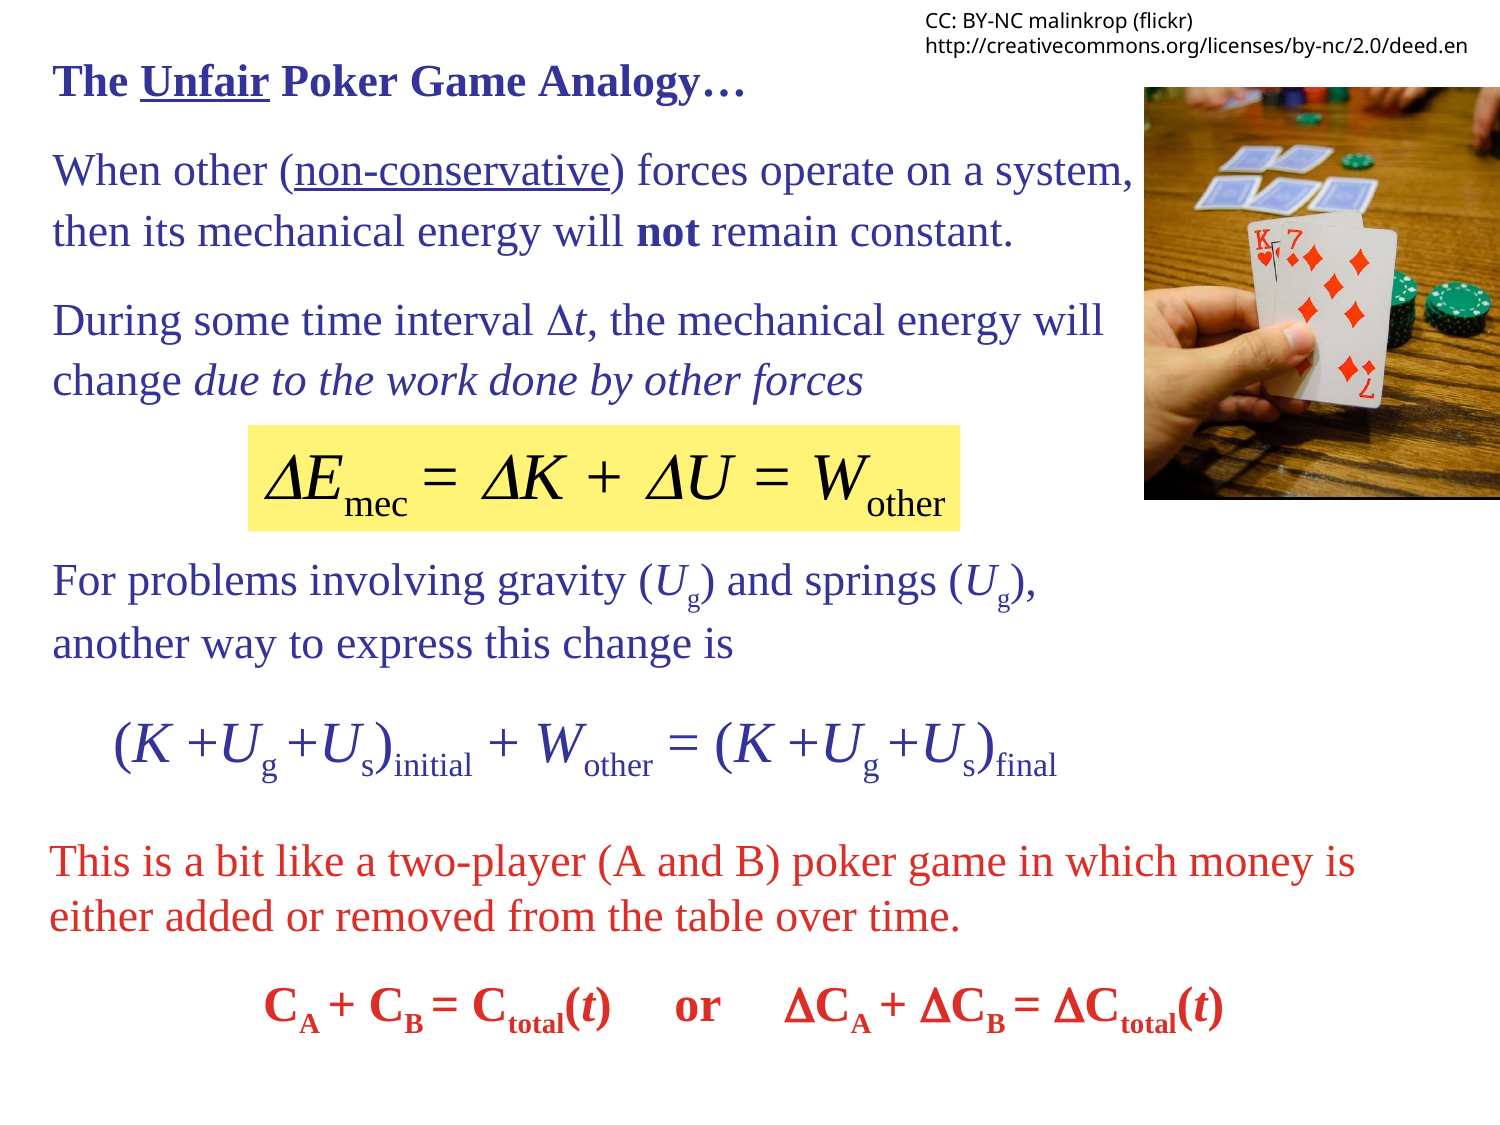

CC: BY-NC malinkrop (flickr)
http://creativecommons.org/licenses/by-nc/2.0/deed.en
The Unfair Poker Game Analogy…
When other (non-conservative) forces operate on a system, then its mechanical energy will not remain constant.
During some time interval Δt, the mechanical energy will change due to the work done by other forces
For problems involving gravity (Ug) and springs (Ug), another way to express this change is
(K +Ug +Us)initial + Wother = (K +Ug +Us)final
ΔEmec = ΔK + ΔU = Wother
This is a bit like a two-player (A and B) poker game in which money is either added or removed from the table over time.
CA + CB = Ctotal(t) or ΔCA + ΔCB = ΔCtotal(t)